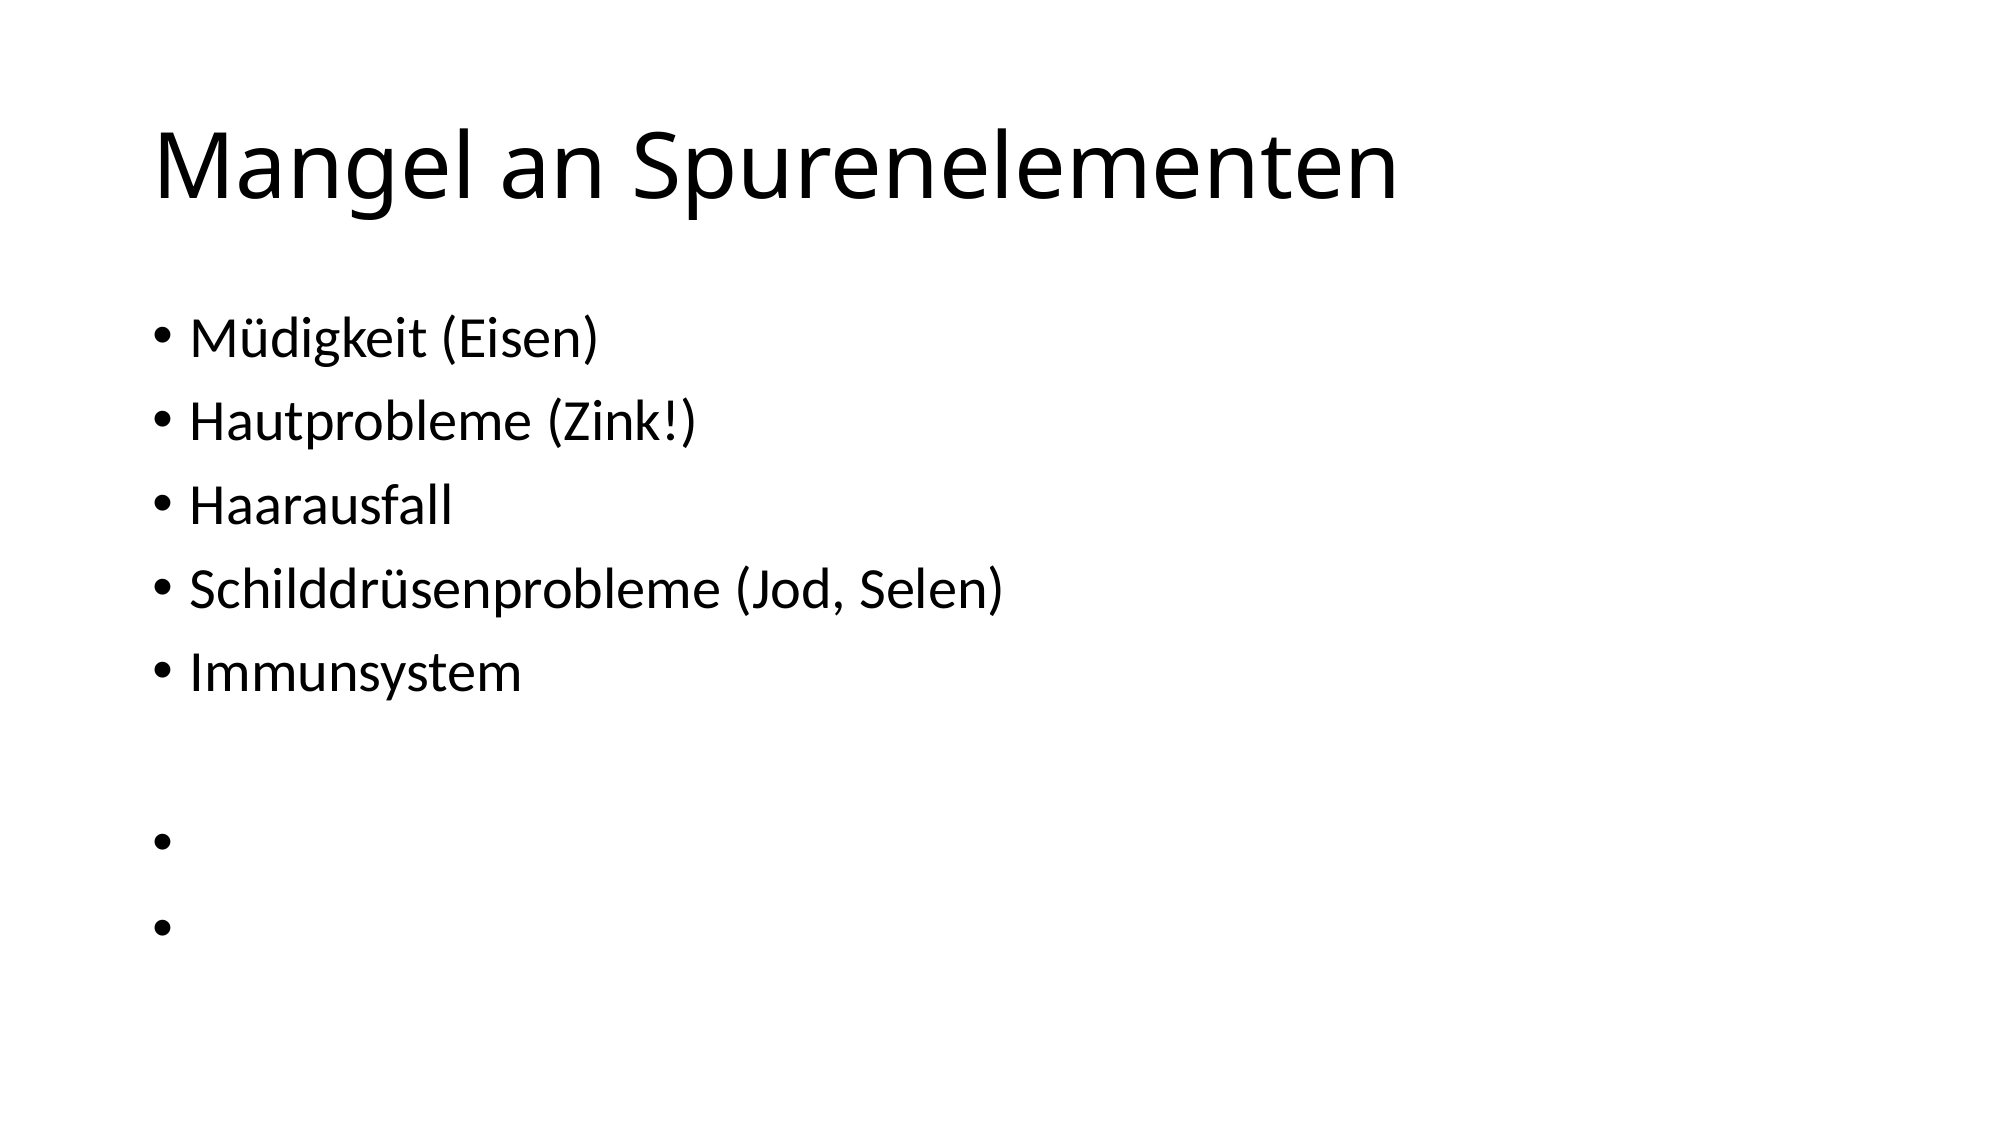

# Mangel an Spurenelementen
Müdigkeit (Eisen)
Hautprobleme (Zink!)
Haarausfall
Schilddrüsenprobleme (Jod, Selen)
Immunsystem